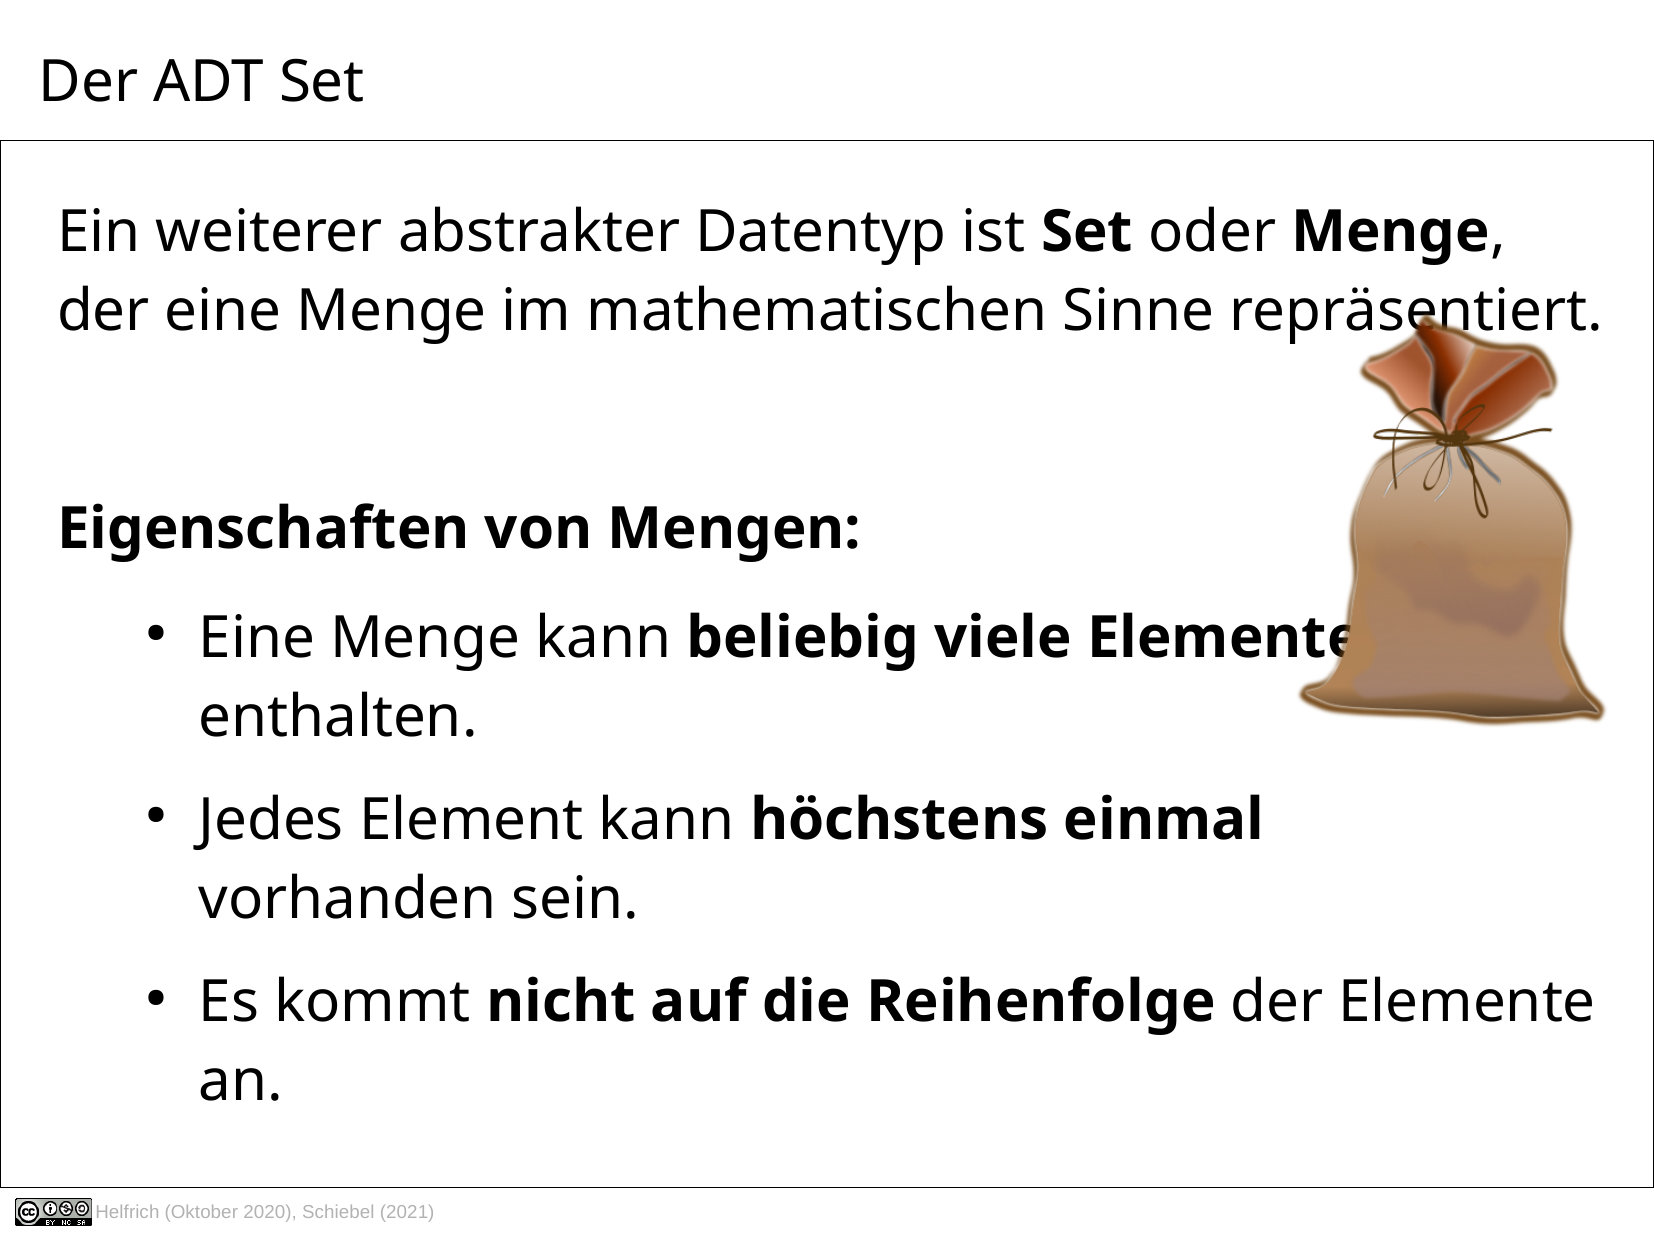

# Der ADT Set
Ein weiterer abstrakter Datentyp ist Set oder Menge, der eine Menge im mathematischen Sinne repräsentiert.
Eigenschaften von Mengen:
Eine Menge kann beliebig viele Elemente
enthalten.
Jedes Element kann höchstens einmal
vorhanden sein.
Es kommt nicht auf die Reihenfolge der Elemente an.
Mehrere Implementationsvarianten mit Vor- und Nachteilen.
Wir betrachten Mengen von vorzeichenlosen int-Werten.